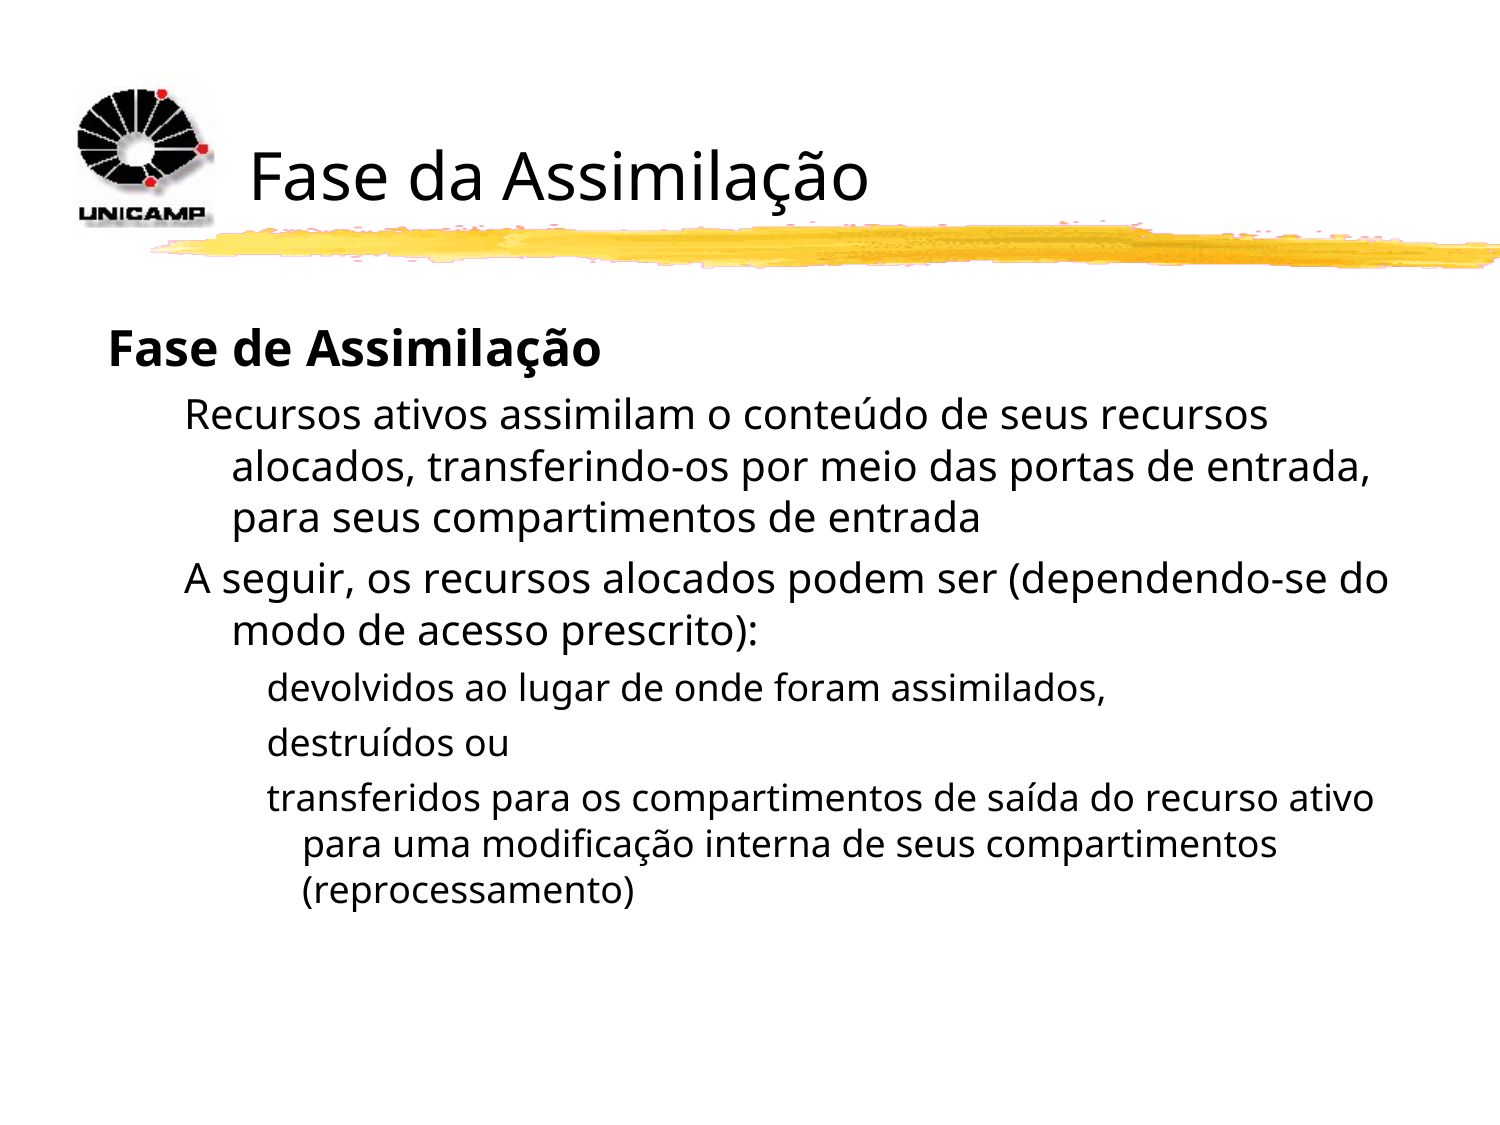

Fase da Assimilação
# Fase de Assimilação
Recursos ativos assimilam o conteúdo de seus recursos alocados, transferindo-os por meio das portas de entrada, para seus compartimentos de entrada
A seguir, os recursos alocados podem ser (dependendo-se do modo de acesso prescrito):
devolvidos ao lugar de onde foram assimilados,
destruídos ou
transferidos para os compartimentos de saída do recurso ativo para uma modificação interna de seus compartimentos (reprocessamento)